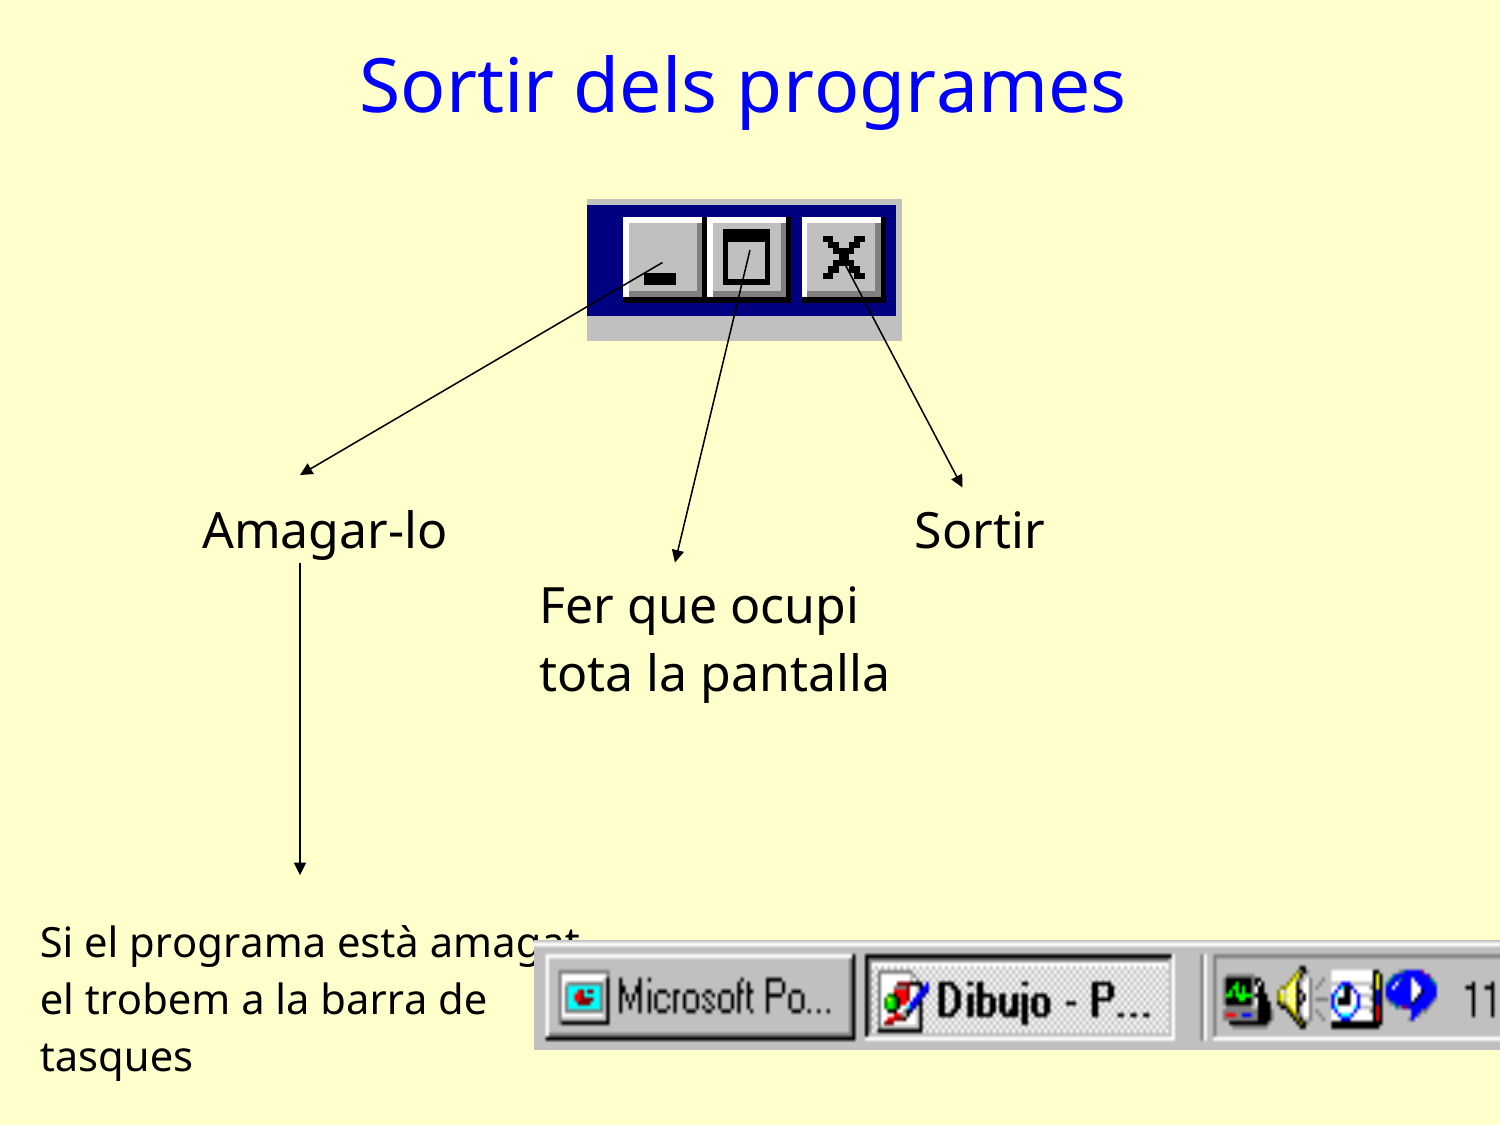

Sortir dels programes
Amagar-lo
Sortir
Fer que ocupi tota la pantalla
Si el programa està amagat el trobem a la barra de tasques
Nivell A